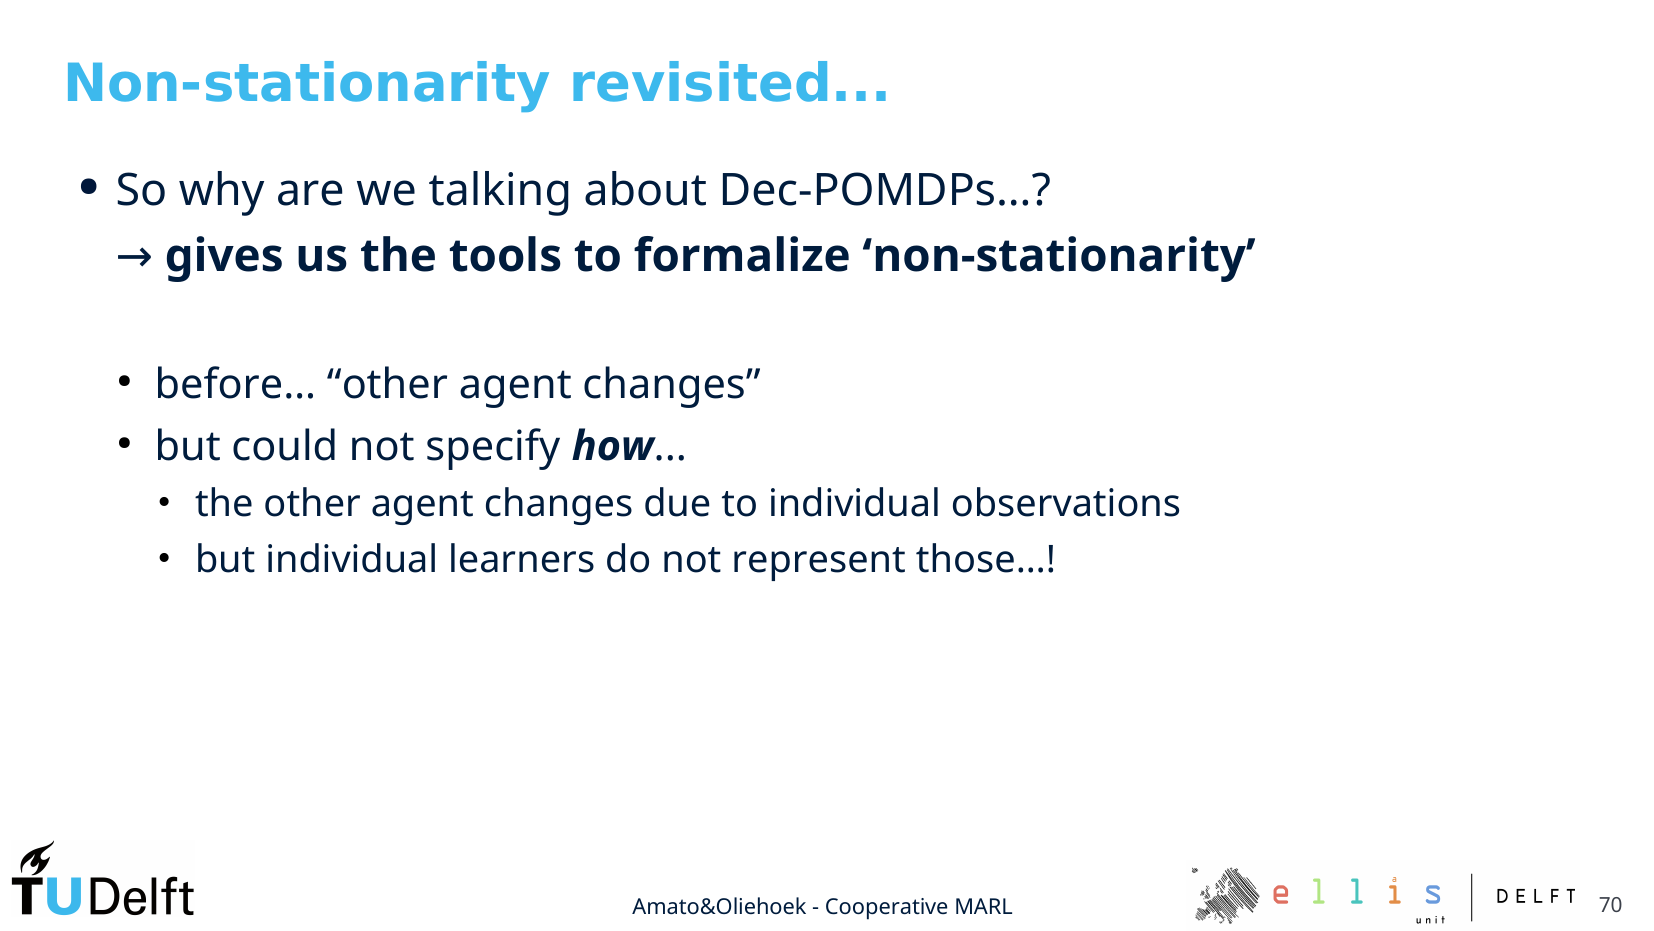

# Non-stationarity revisited...
So why are we talking about Dec-POMDPs…?
→ gives us the tools to formalize ‘non-stationarity’
before… “other agent changes”
but could not specify how...
the other agent changes due to individual observations
but individual learners do not represent those…!
Amato&Oliehoek - Cooperative MARL